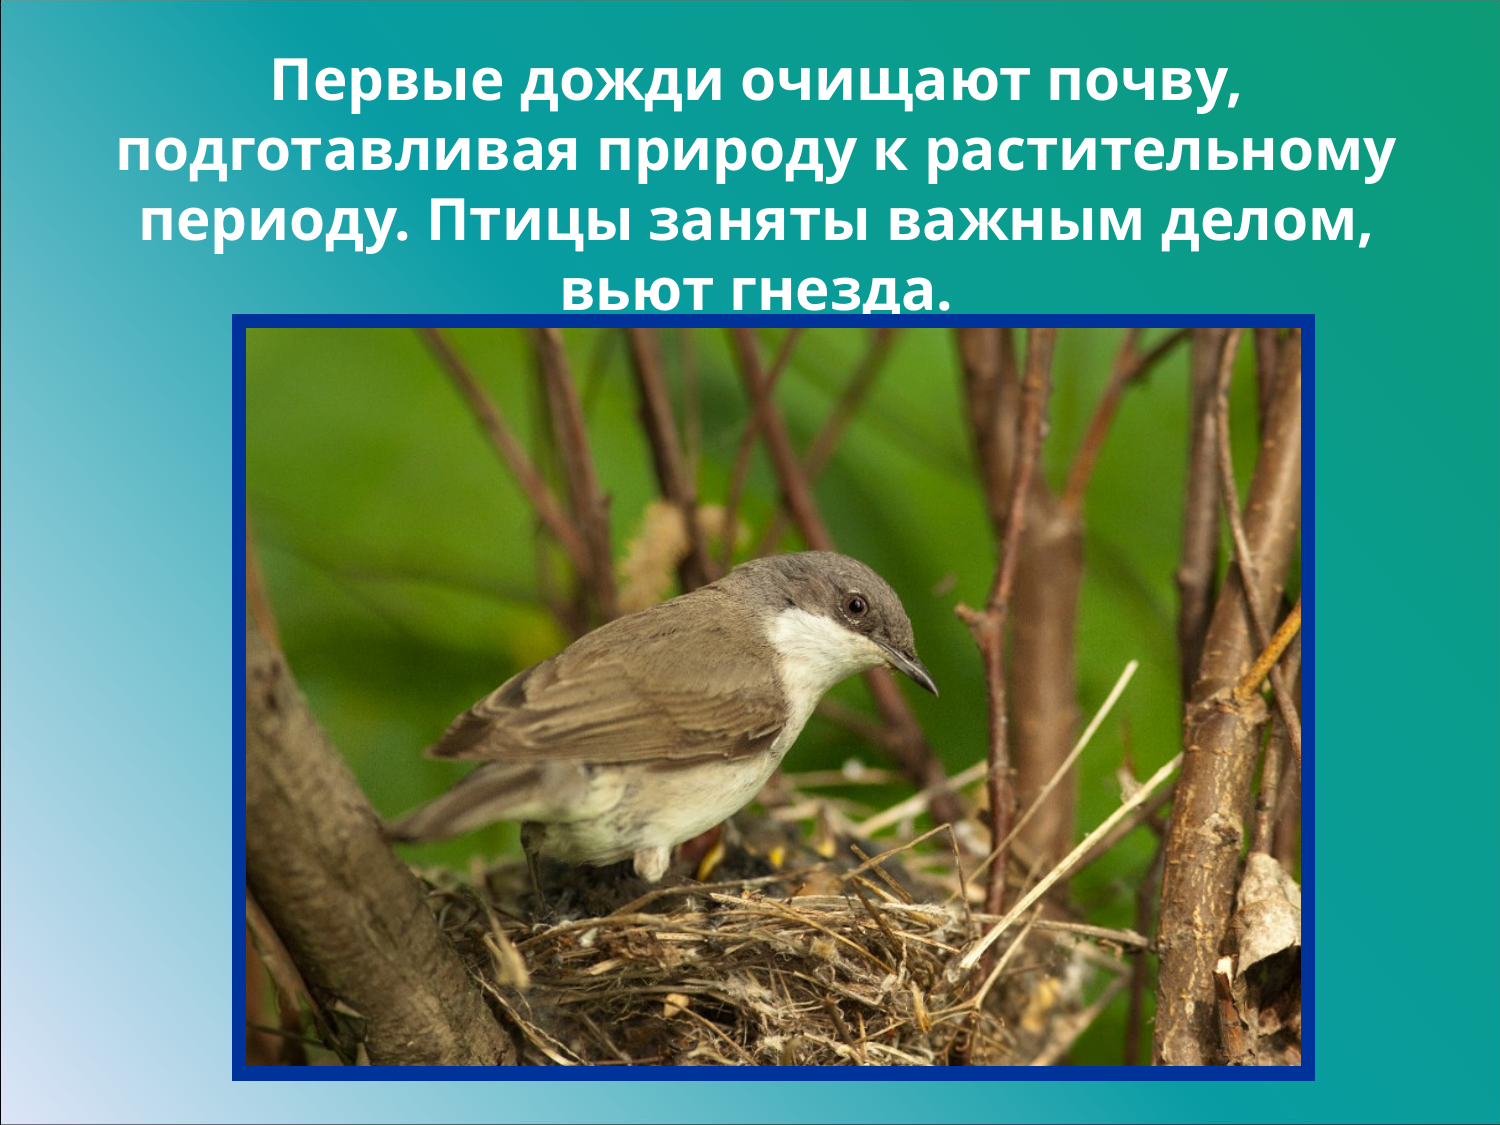

# Первые дожди очищают почву, подготавливая природу к растительному периоду. Птицы заняты важным делом, вьют гнезда.